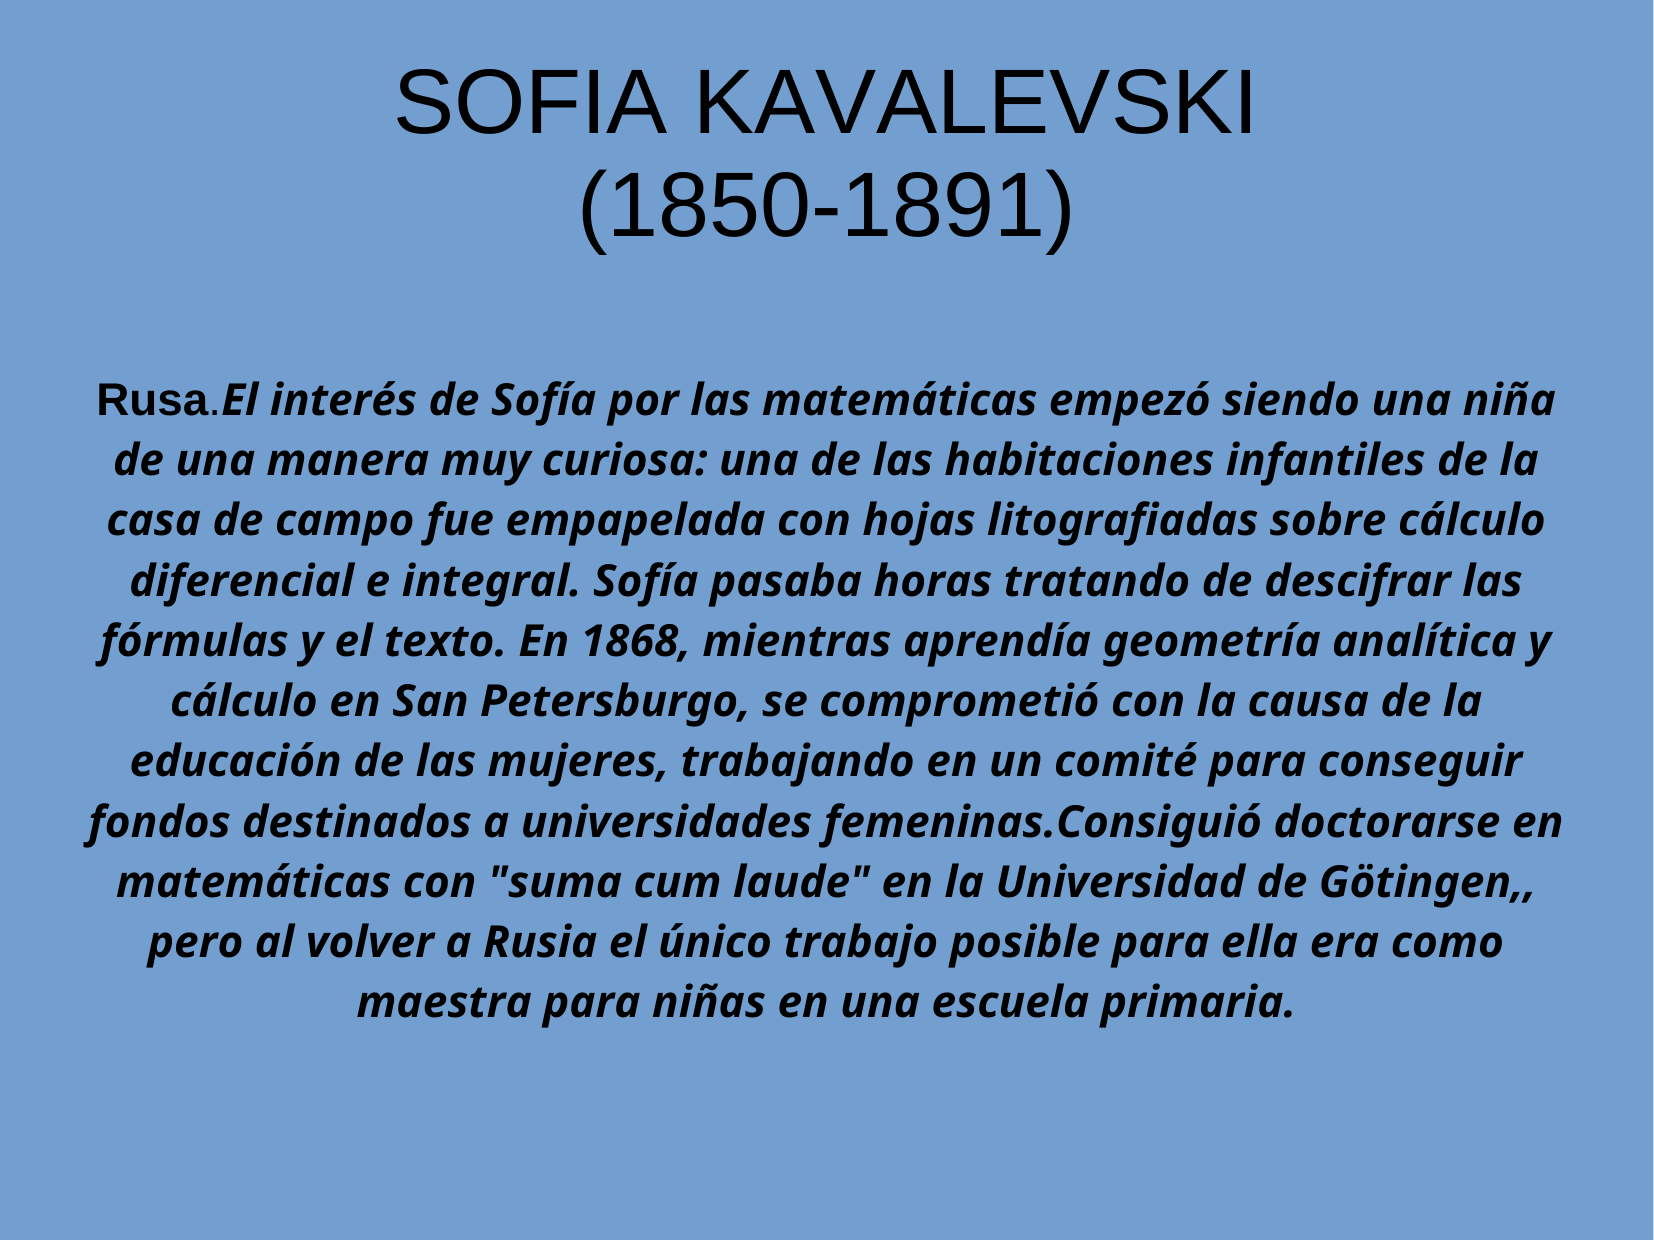

# SOFIA KAVALEVSKI (1850-1891)
Rusa.El interés de Sofía por las matemáticas empezó siendo una niña de una manera muy curiosa: una de las habitaciones infantiles de la casa de campo fue empapelada con hojas litografiadas sobre cálculo diferencial e integral. Sofía pasaba horas tratando de descifrar las fórmulas y el texto. En 1868, mientras aprendía geometría analítica y cálculo en San Petersburgo, se comprometió con la causa de la educación de las mujeres, trabajando en un comité para conseguir fondos destinados a universidades femeninas.Consiguió doctorarse en matemáticas con "suma cum laude" en la Universidad de Götingen,, pero al volver a Rusia el único trabajo posible para ella era como maestra para niñas en una escuela primaria.